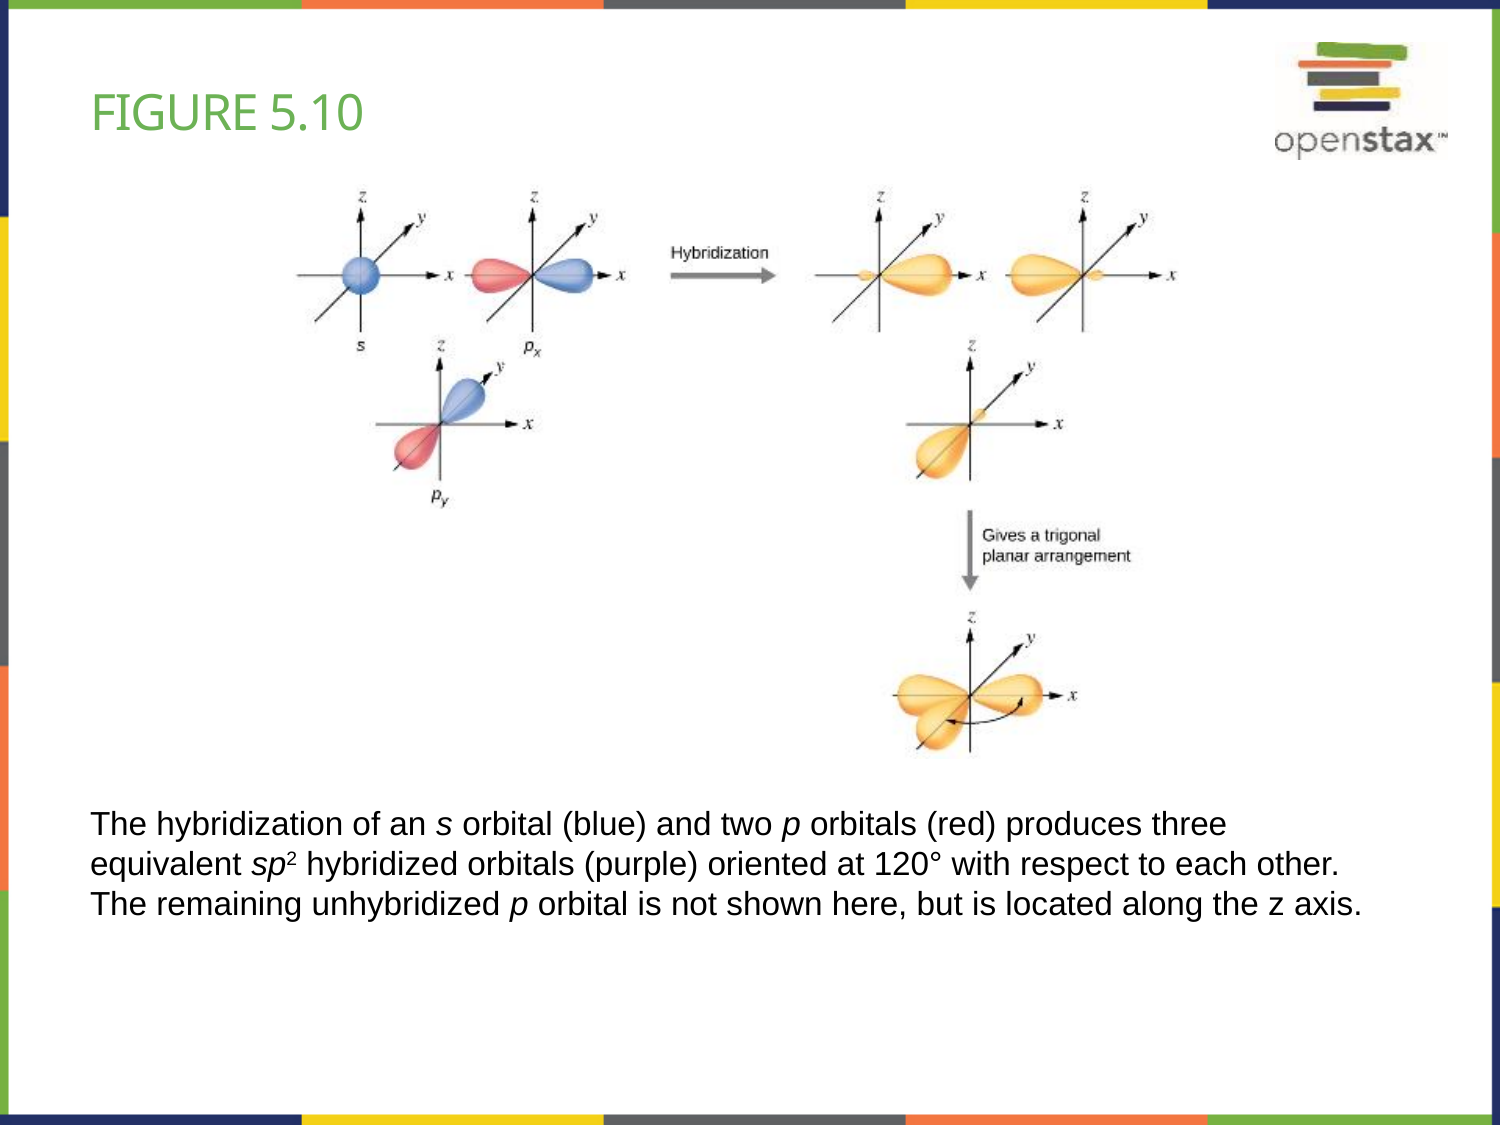

# Figure 5.10
The hybridization of an s orbital (blue) and two p orbitals (red) produces three equivalent sp2 hybridized orbitals (purple) oriented at 120° with respect to each other. The remaining unhybridized p orbital is not shown here, but is located along the z axis.